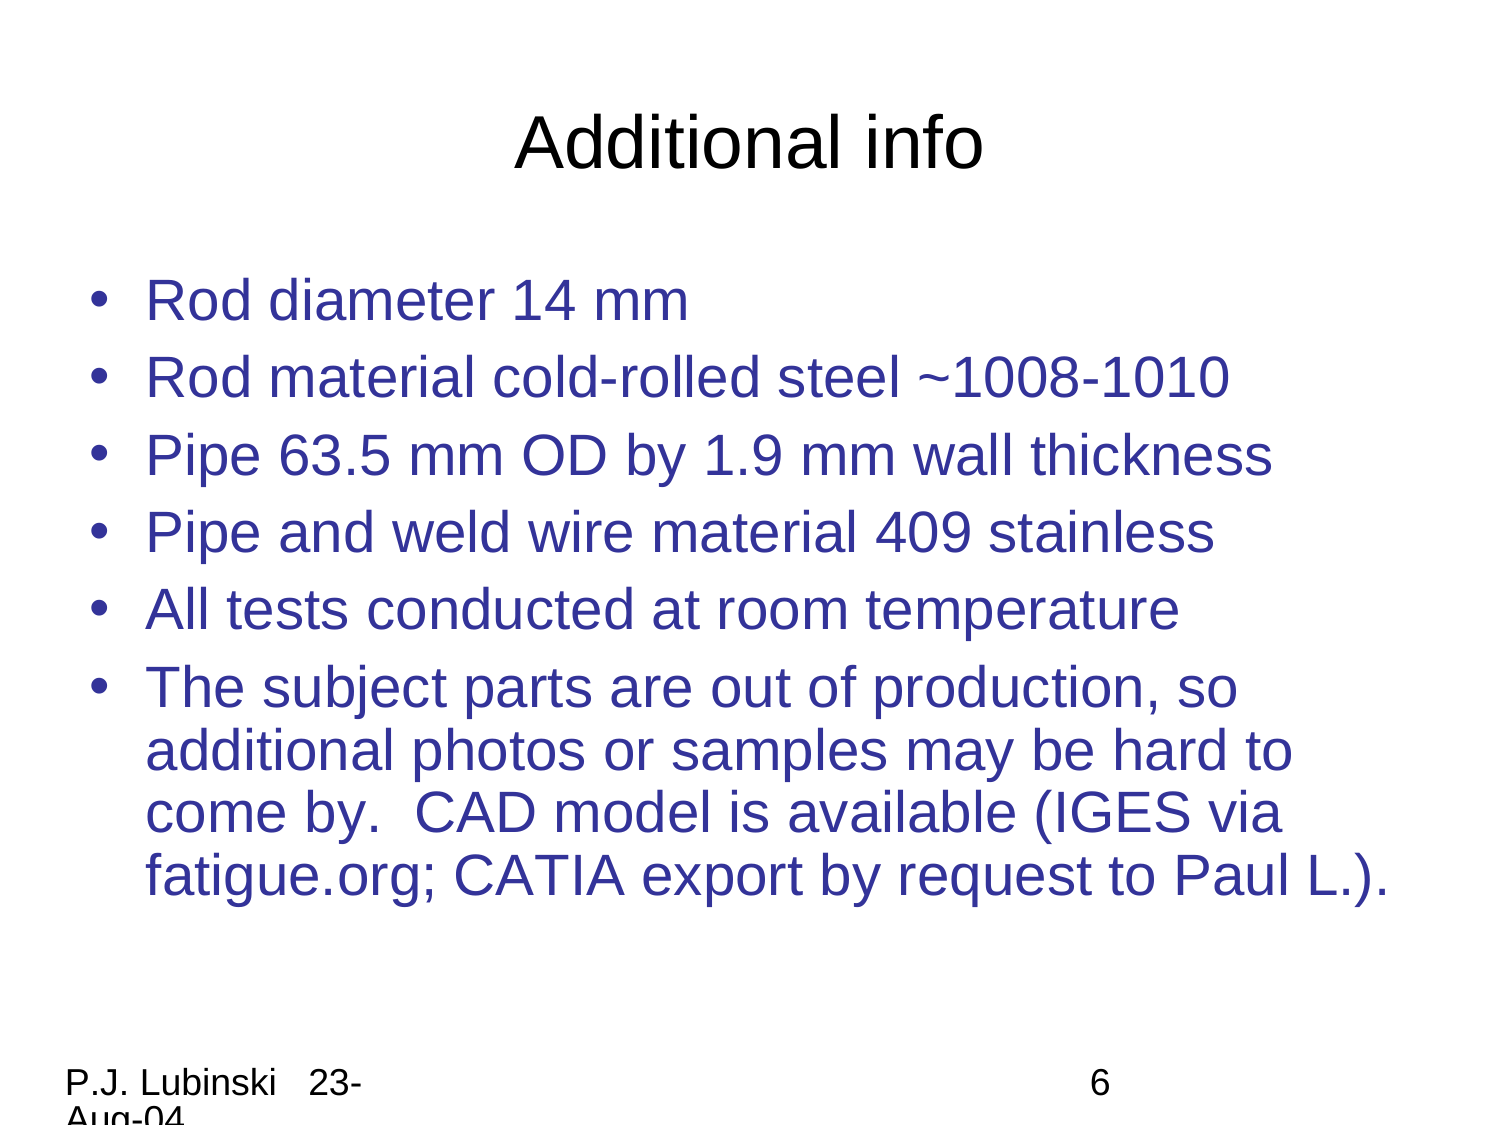

# Additional info
Rod diameter 14 mm
Rod material cold-rolled steel ~1008-1010
Pipe 63.5 mm OD by 1.9 mm wall thickness
Pipe and weld wire material 409 stainless
All tests conducted at room temperature
The subject parts are out of production, so additional photos or samples may be hard to come by. CAD model is available (IGES via fatigue.org; CATIA export by request to Paul L.).
P.J. Lubinski 23-Aug-04
6